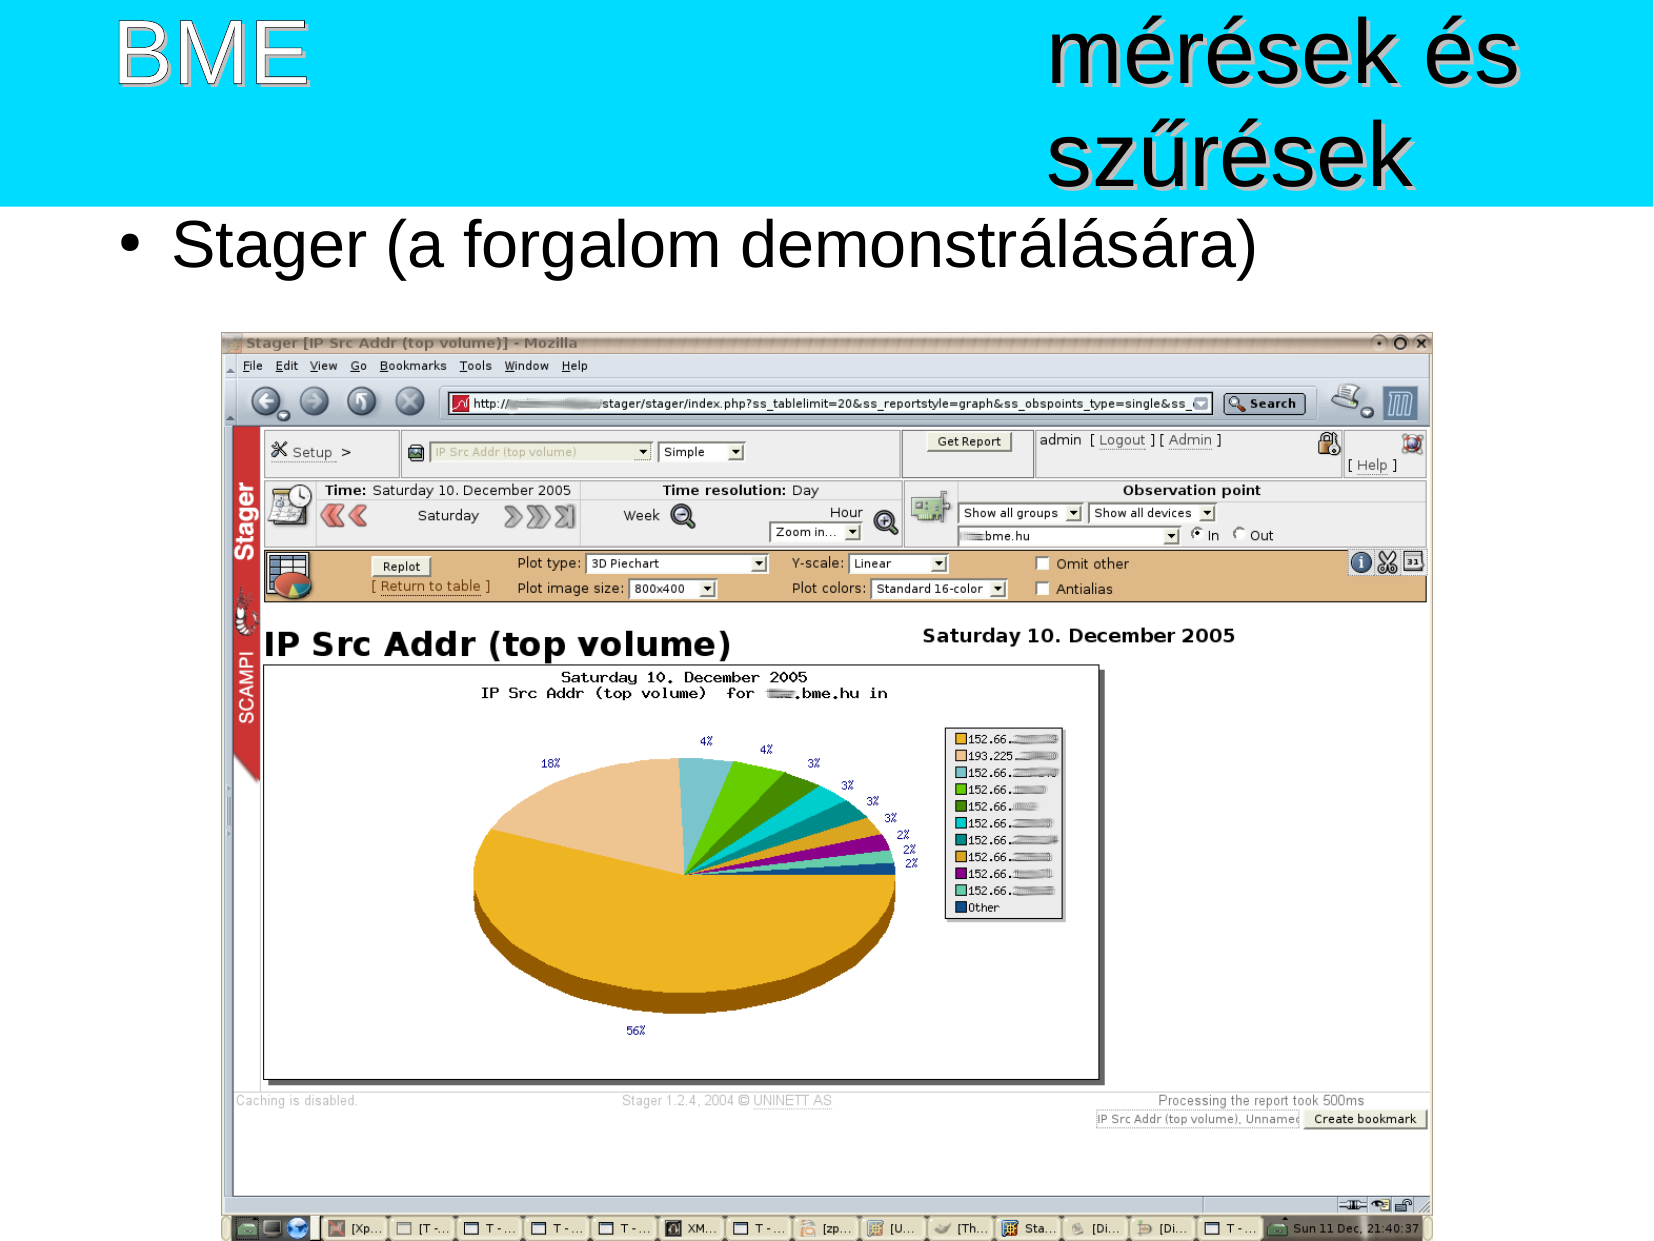

BME	mérések és 				szűrések
# Stager (a forgalom demonstrálására)